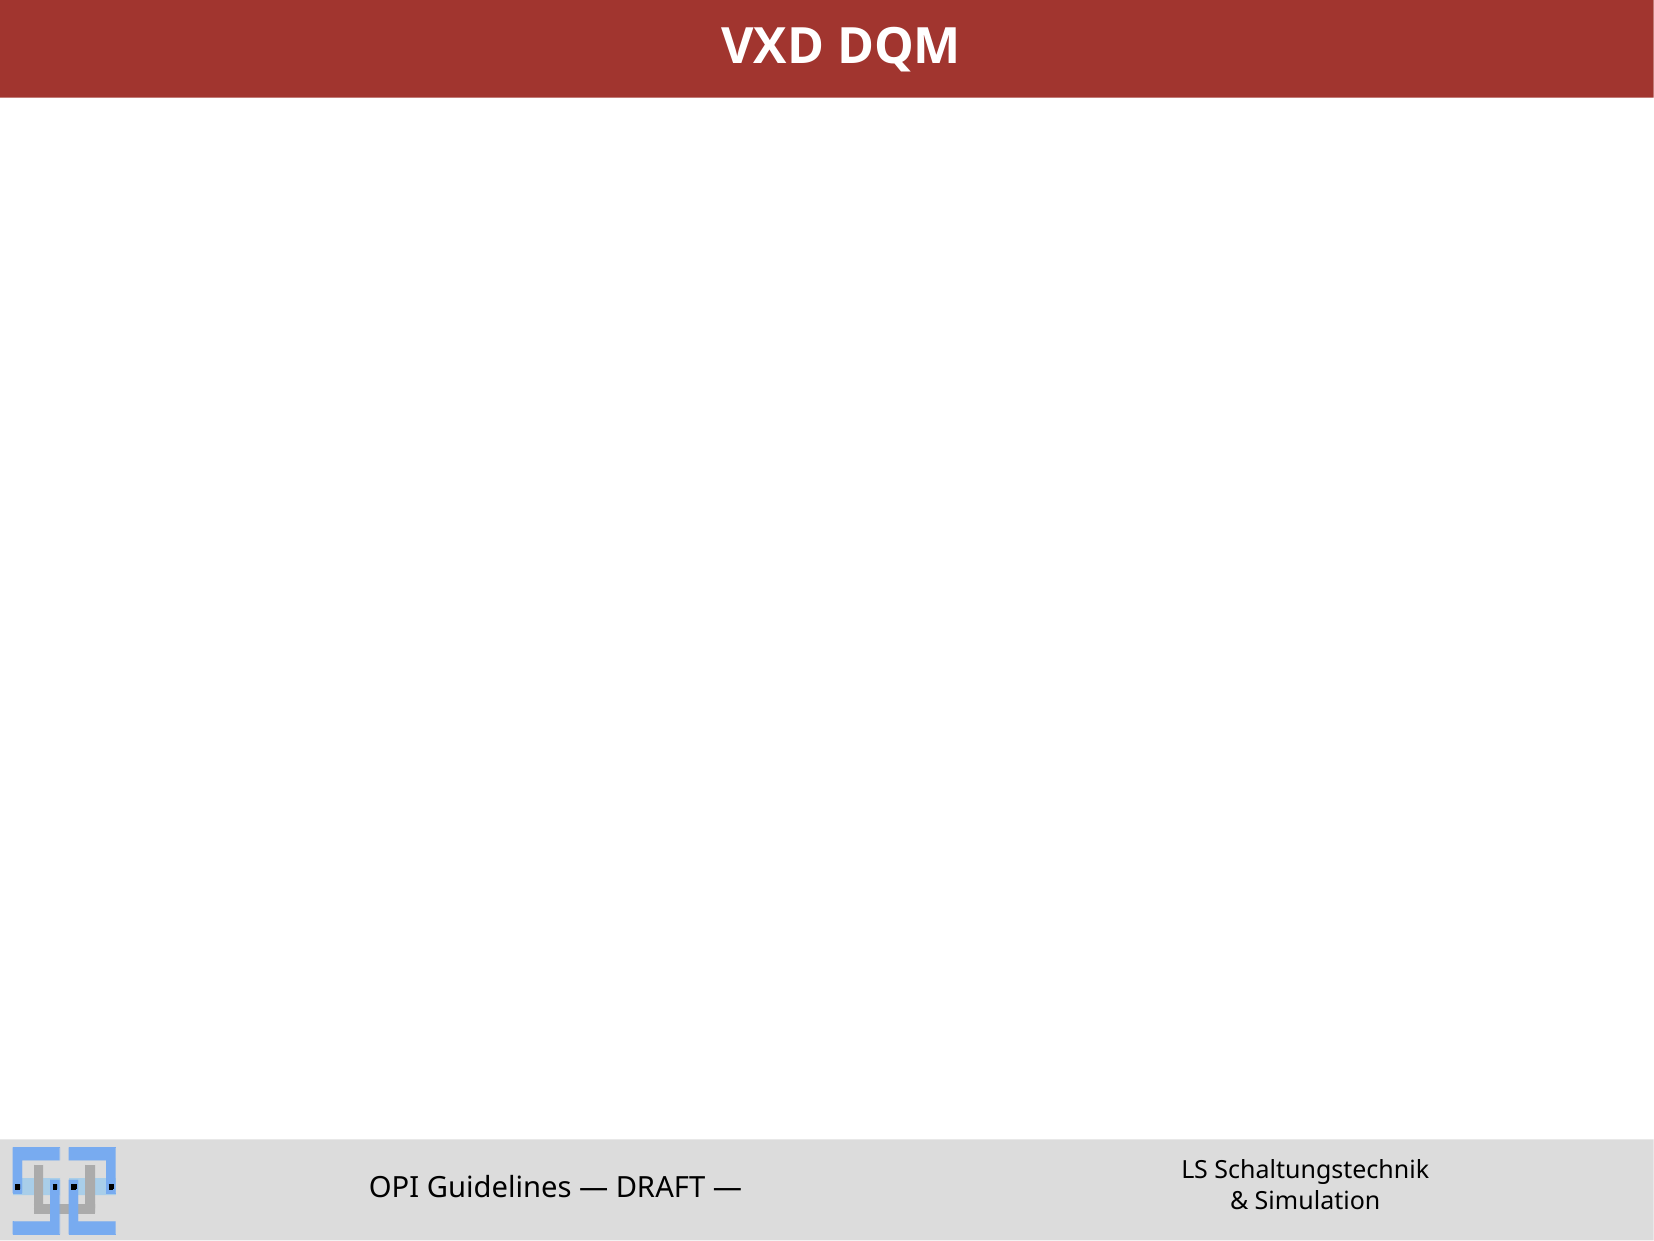

# VXD DQM
OPI Guidelines — DRAFT —